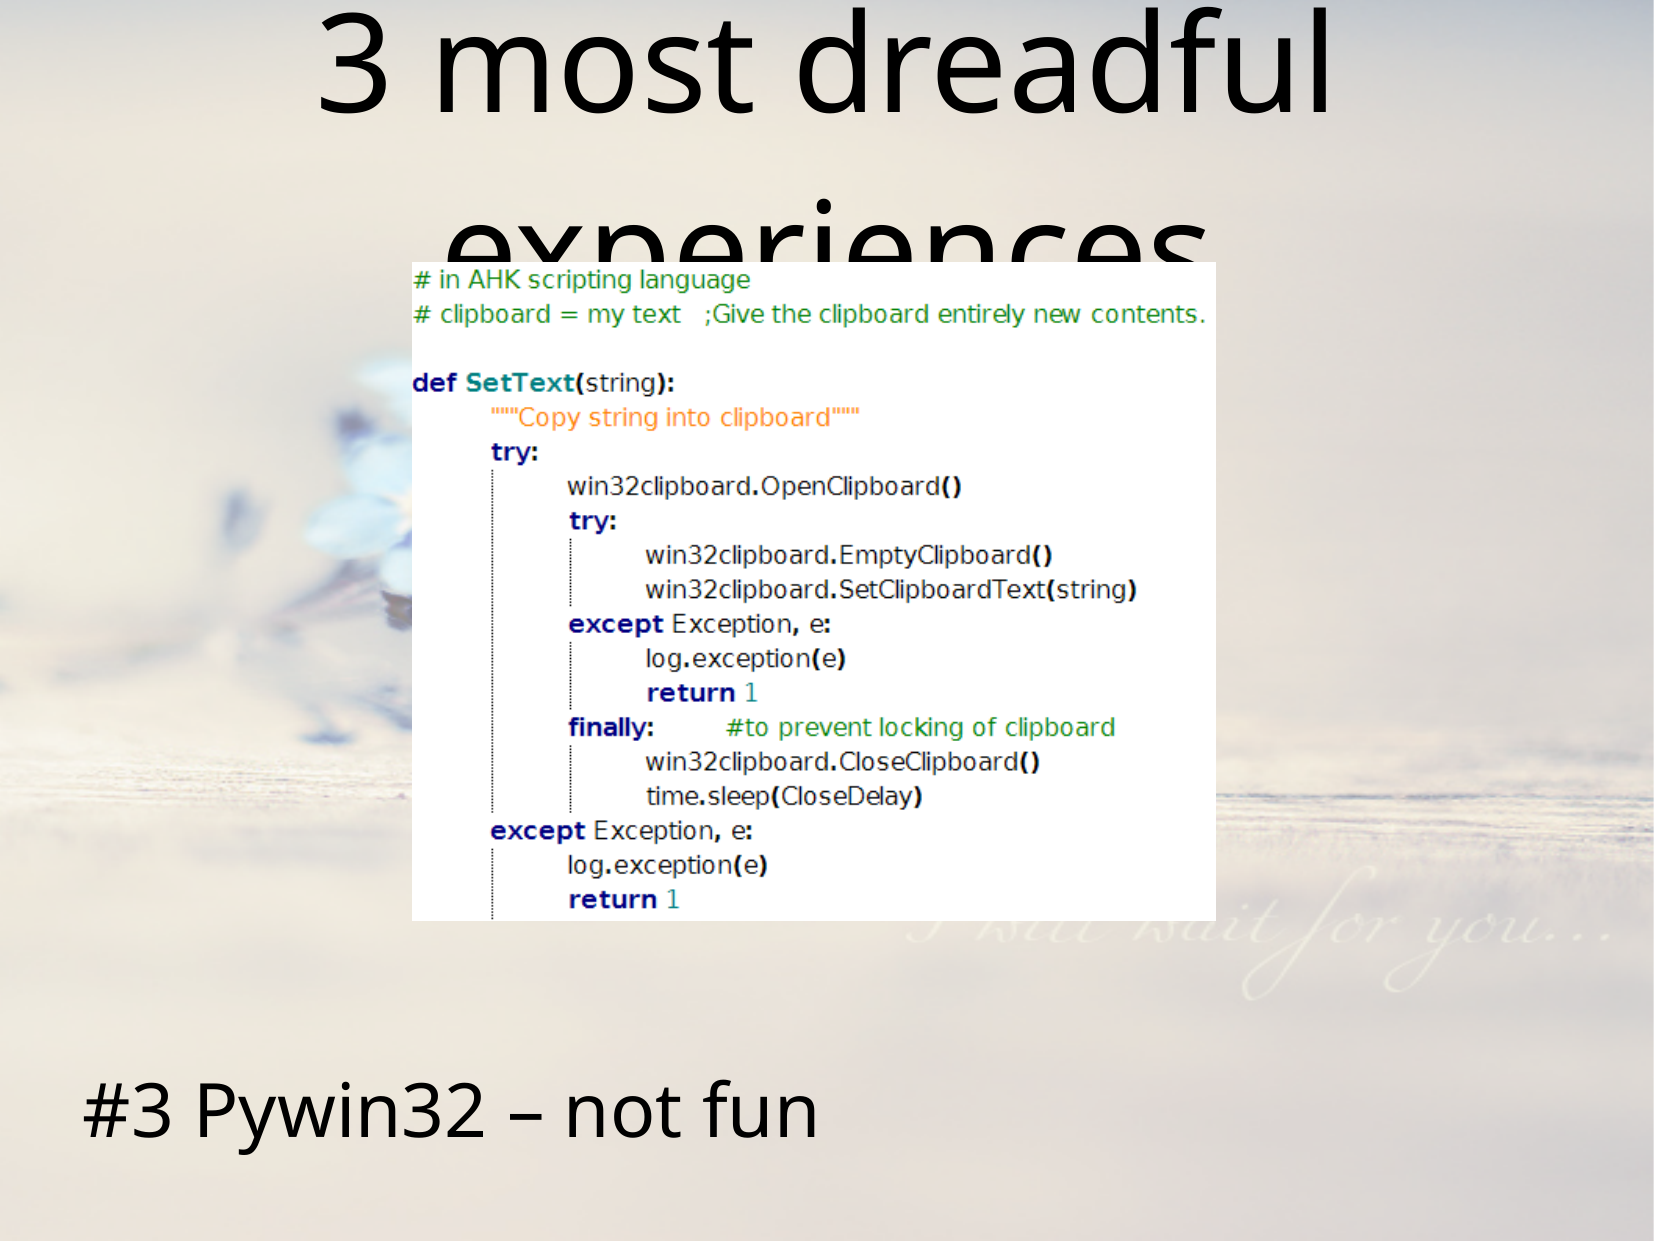

# 3 most dreadful experiences
#3 Pywin32 – not fun